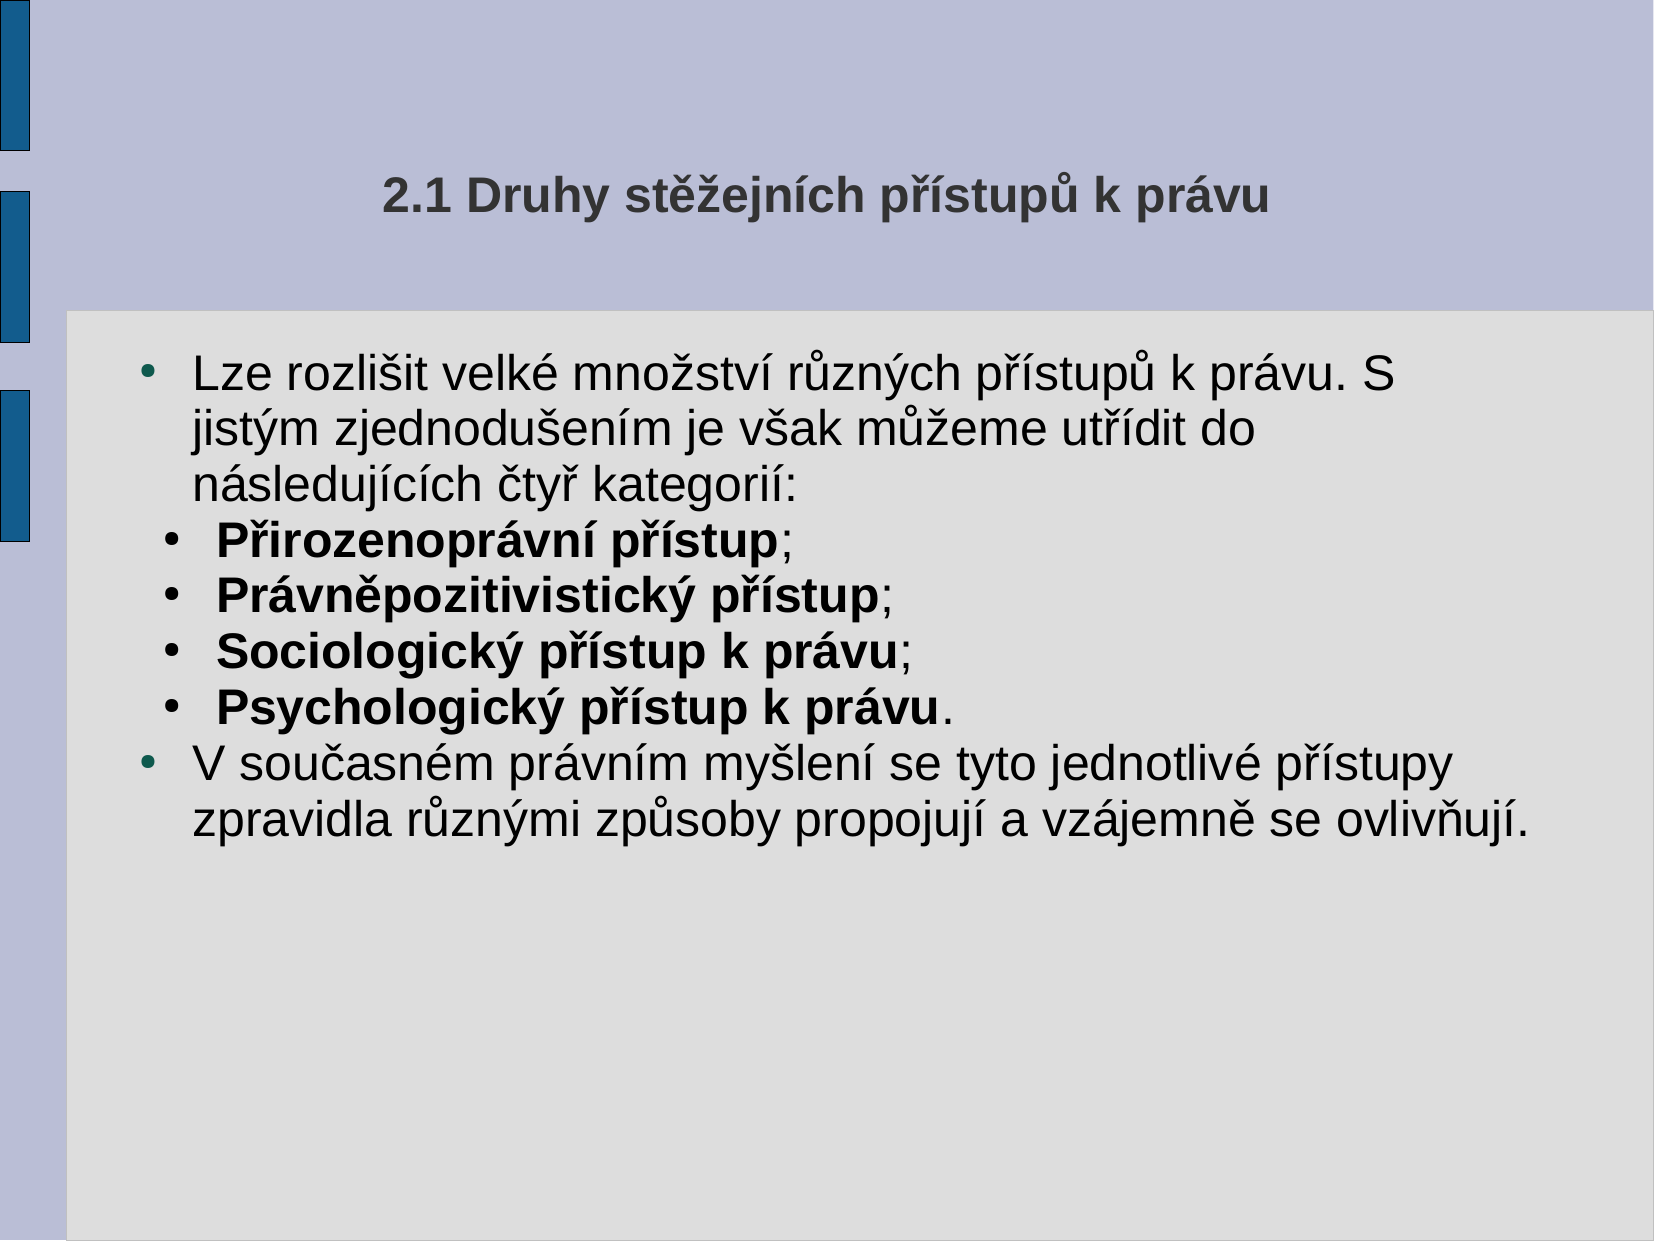

# 2.1 Druhy stěžejních přístupů k právu
Lze rozlišit velké množství různých přístupů k právu. S jistým zjednodušením je však můžeme utřídit do následujících čtyř kategorií:
Přirozenoprávní přístup;
Právněpozitivistický přístup;
Sociologický přístup k právu;
Psychologický přístup k právu.
V současném právním myšlení se tyto jednotlivé přístupy zpravidla různými způsoby propojují a vzájemně se ovlivňují.